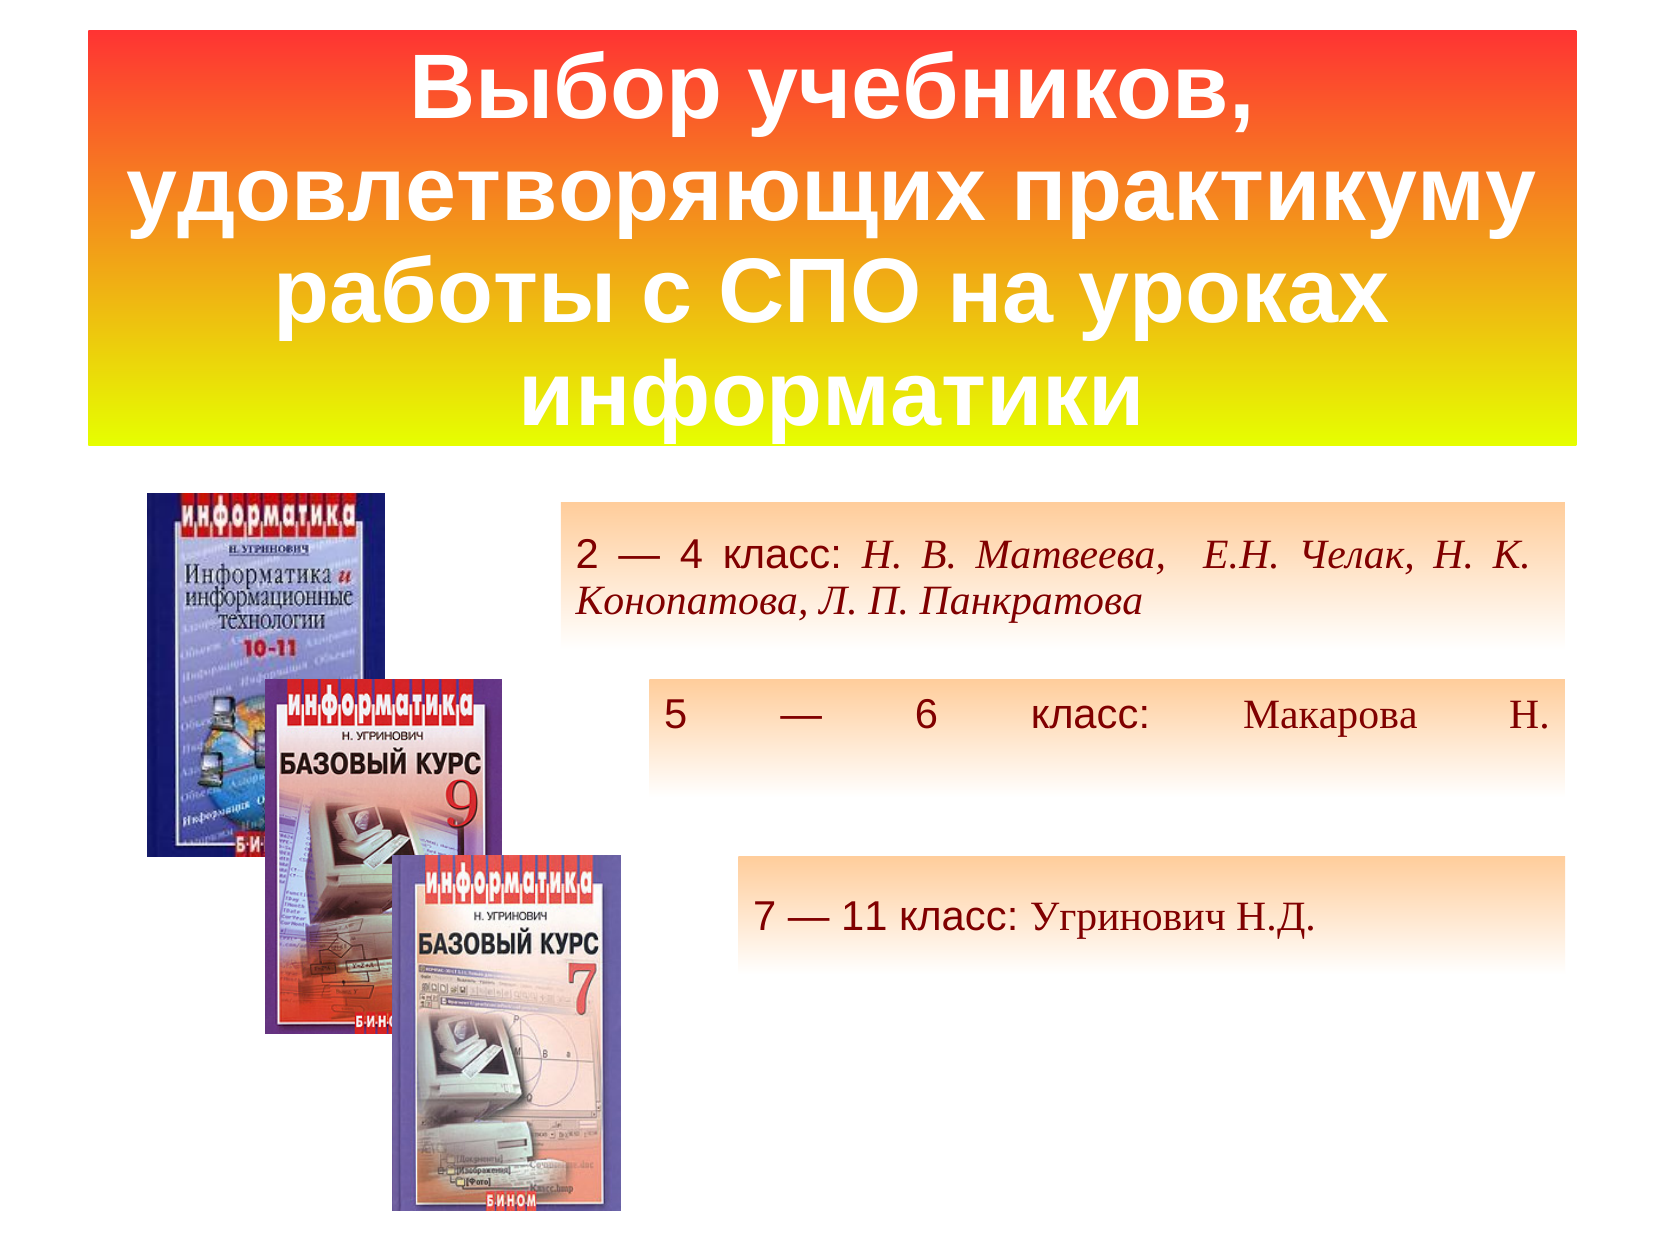

# Выбор учебников, удовлетворяющих практикуму работы с СПО на уроках информатики
2 — 4 класс: Н. В. Матвеева, Е.Н. Челак, Н. К. Конопатова, Л. П. Панкратова
5 — 6 класс: Макарова Н.
7 — 11 класс: Угринович Н.Д.